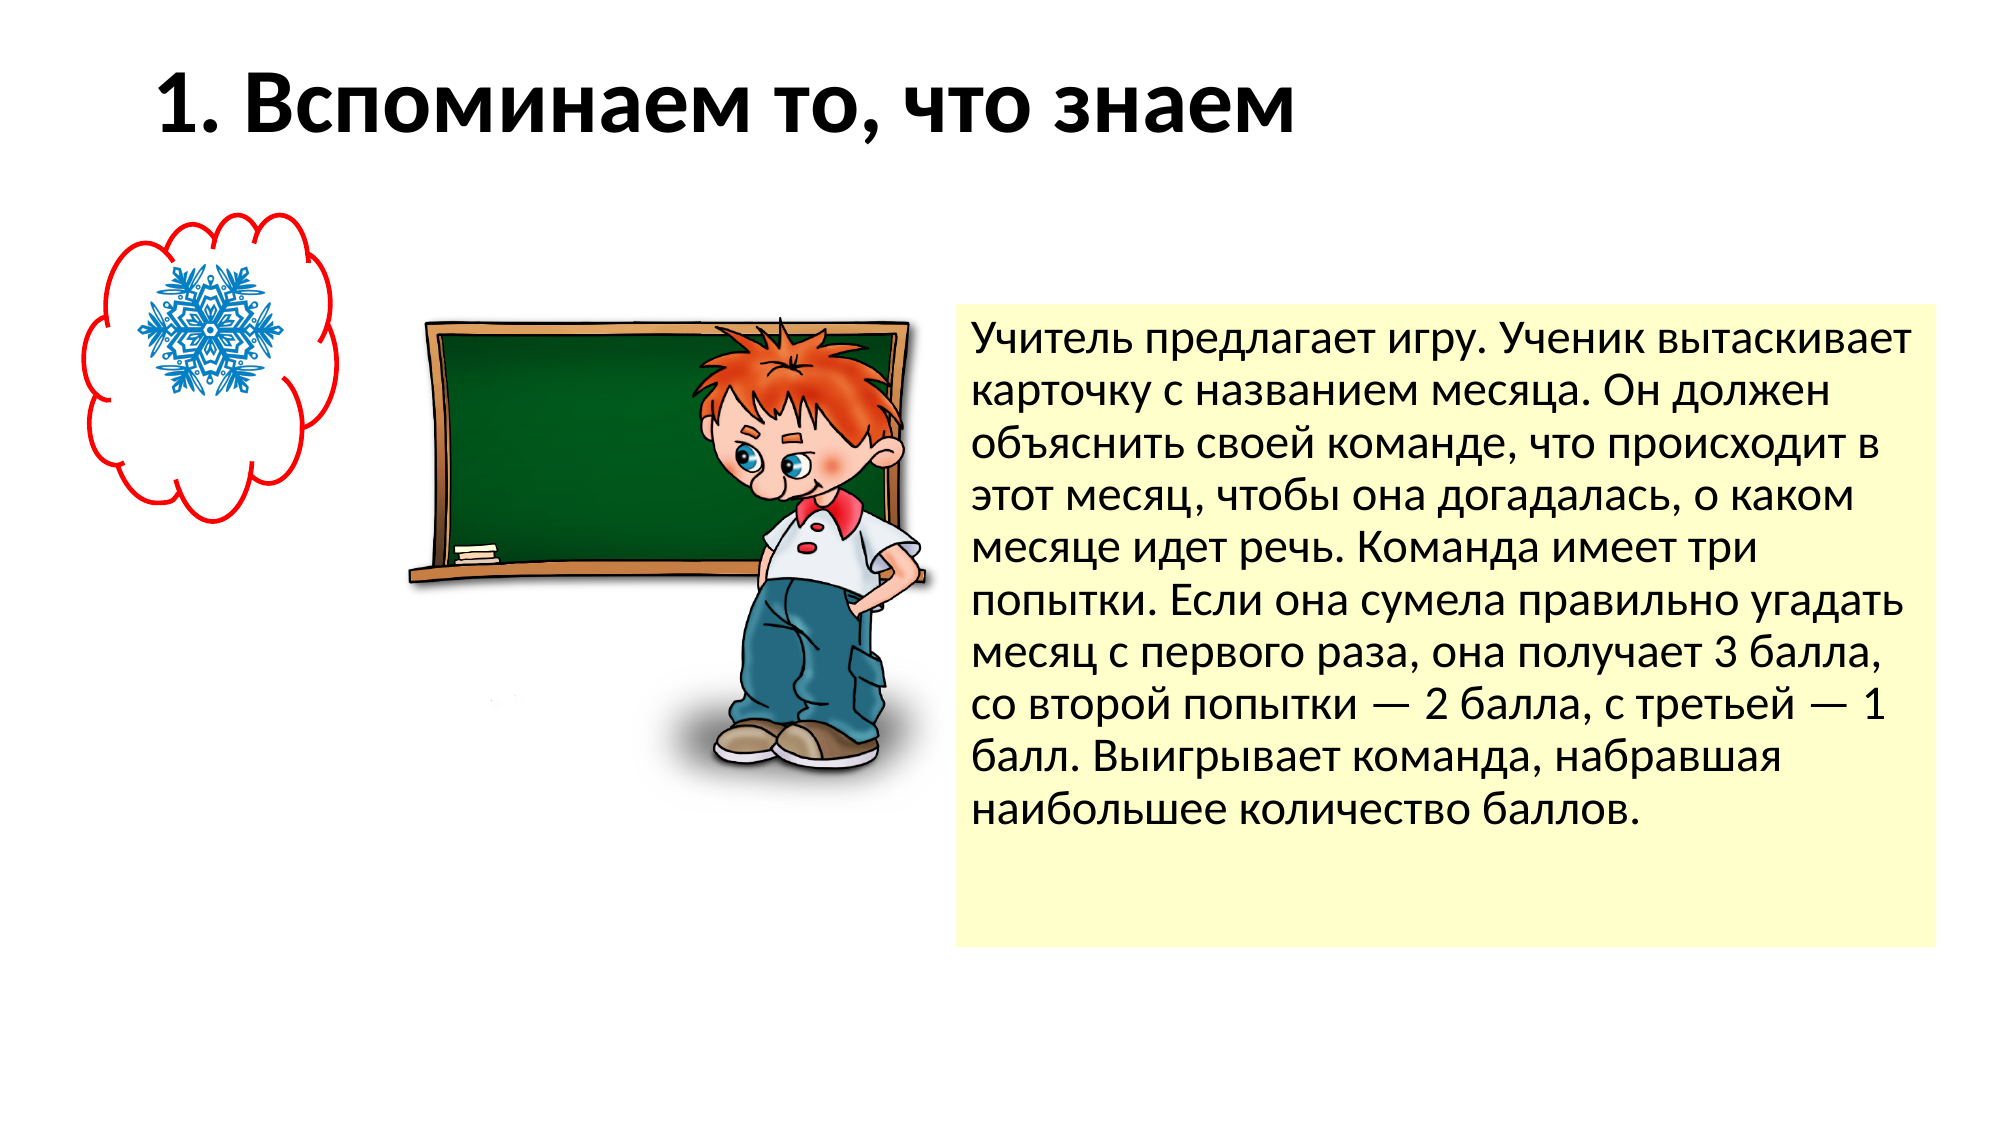

# 1. Вспоминаем то, что знаем
Учитель предлагает игру. Ученик вытаскивает карточку с названием месяца. Он должен объяснить своей команде, что происходит в этот месяц, чтобы она догадалась, о каком месяце идет речь. Команда имеет три попытки. Если она сумела правильно угадать месяц с первого раза, она получает 3 балла, со второй попытки — 2 балла, с третьей — 1 балл. Выигрывает команда, набравшая наибольшее количество баллов.